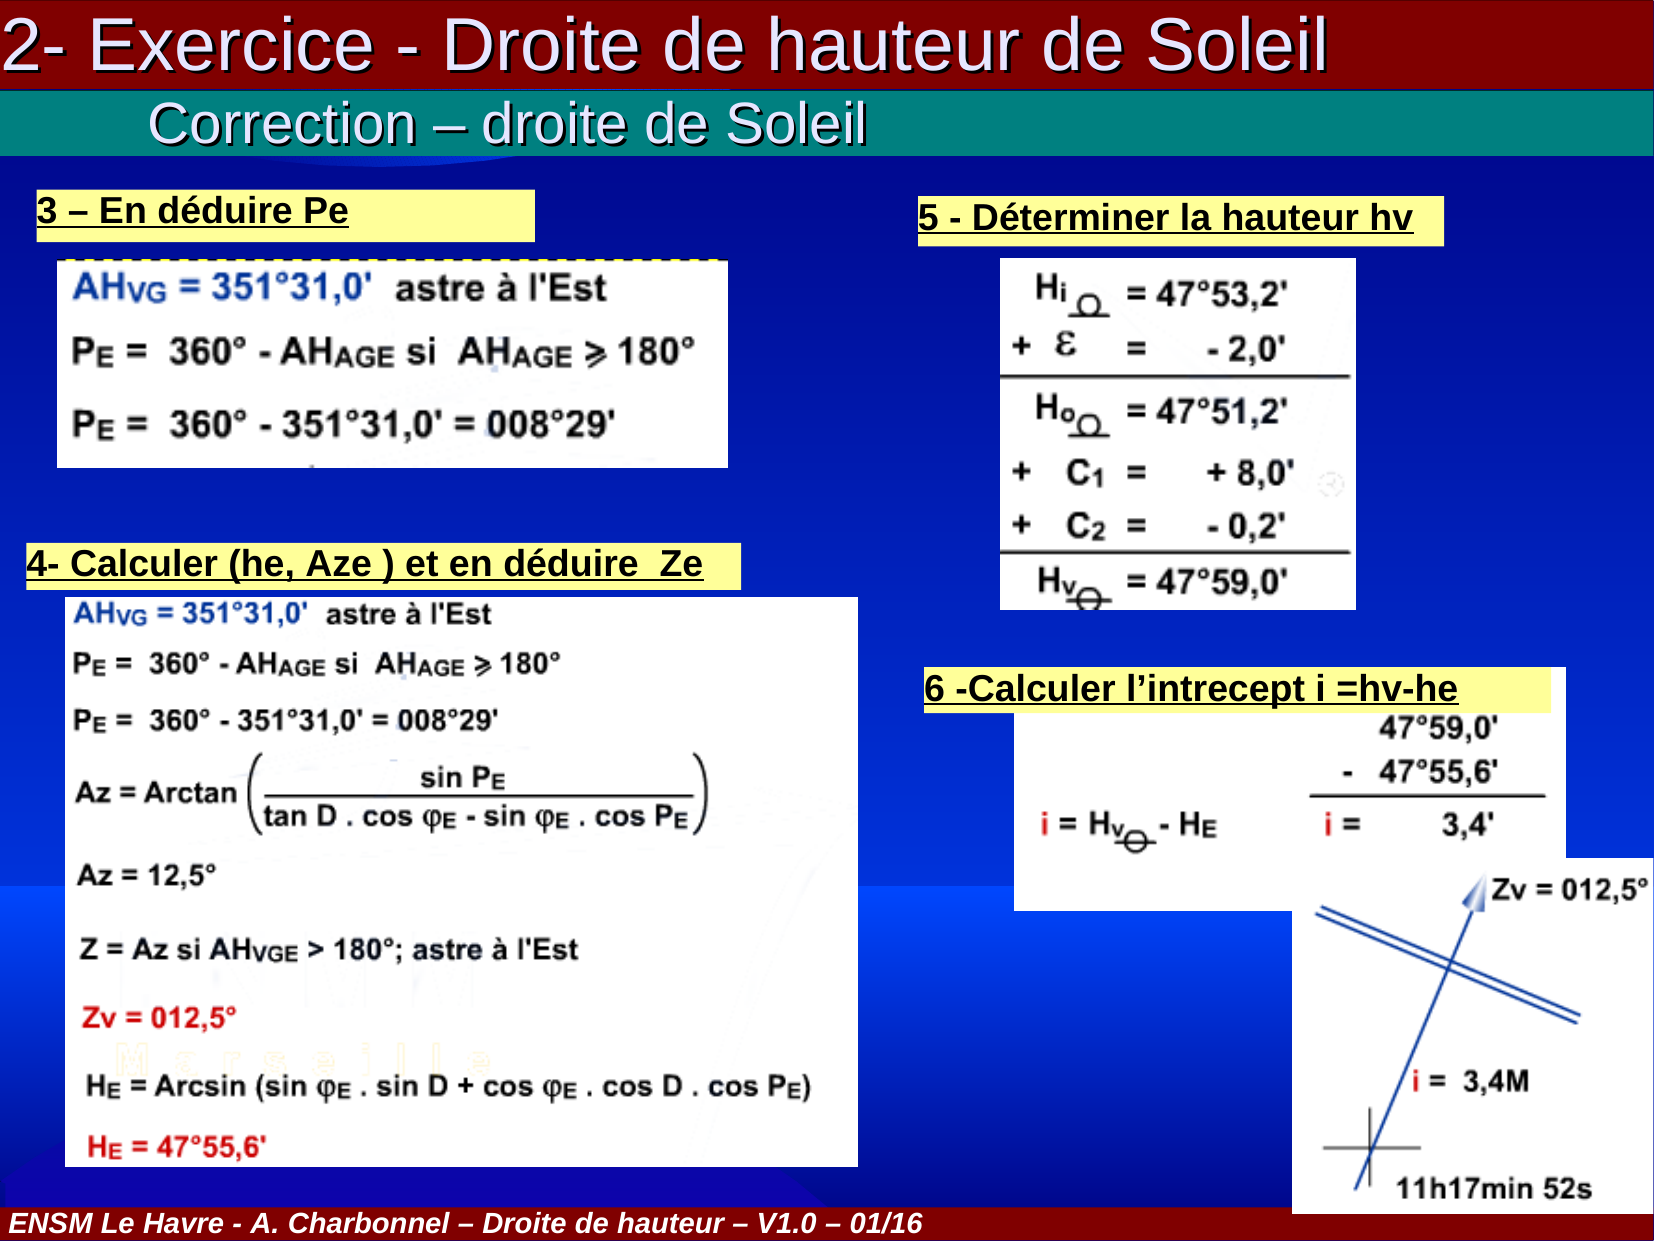

2- Exercice - Droite de hauteur de Soleil
# Correction – droite de Soleil
3 – En déduire Pe
5 - Déterminer la hauteur hv
4- Calculer (he, Aze ) et en déduire Ze
6 -Calculer l’intrecept i =hv-he
 ENSM Le Havre - A. Charbonnel – Droite de hauteur – V1.0 – 01/16